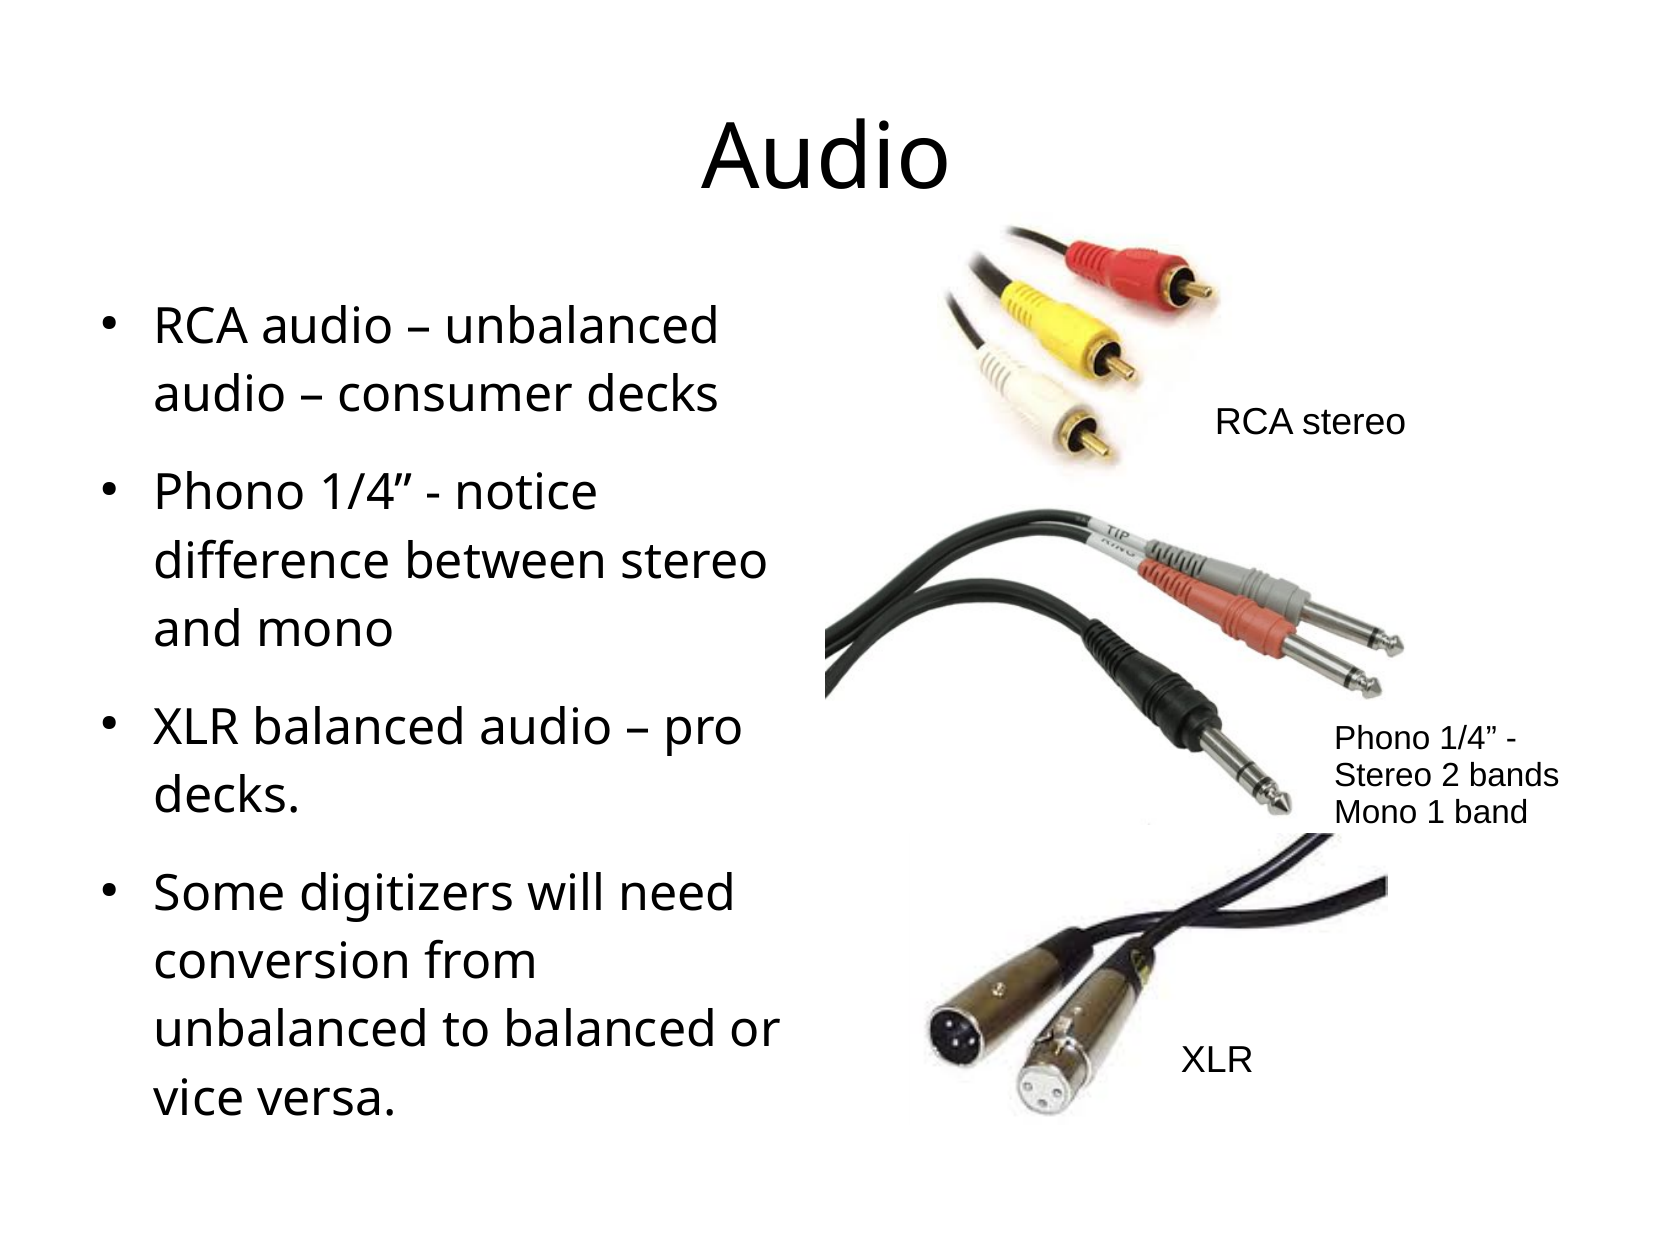

# Audio
RCA audio – unbalanced audio – consumer decks
Phono 1/4” - notice difference between stereo and mono
XLR balanced audio – pro decks.
Some digitizers will need conversion from unbalanced to balanced or vice versa.
RCA stereo
Phono 1/4” -
Stereo 2 bands
Mono 1 band
XLR